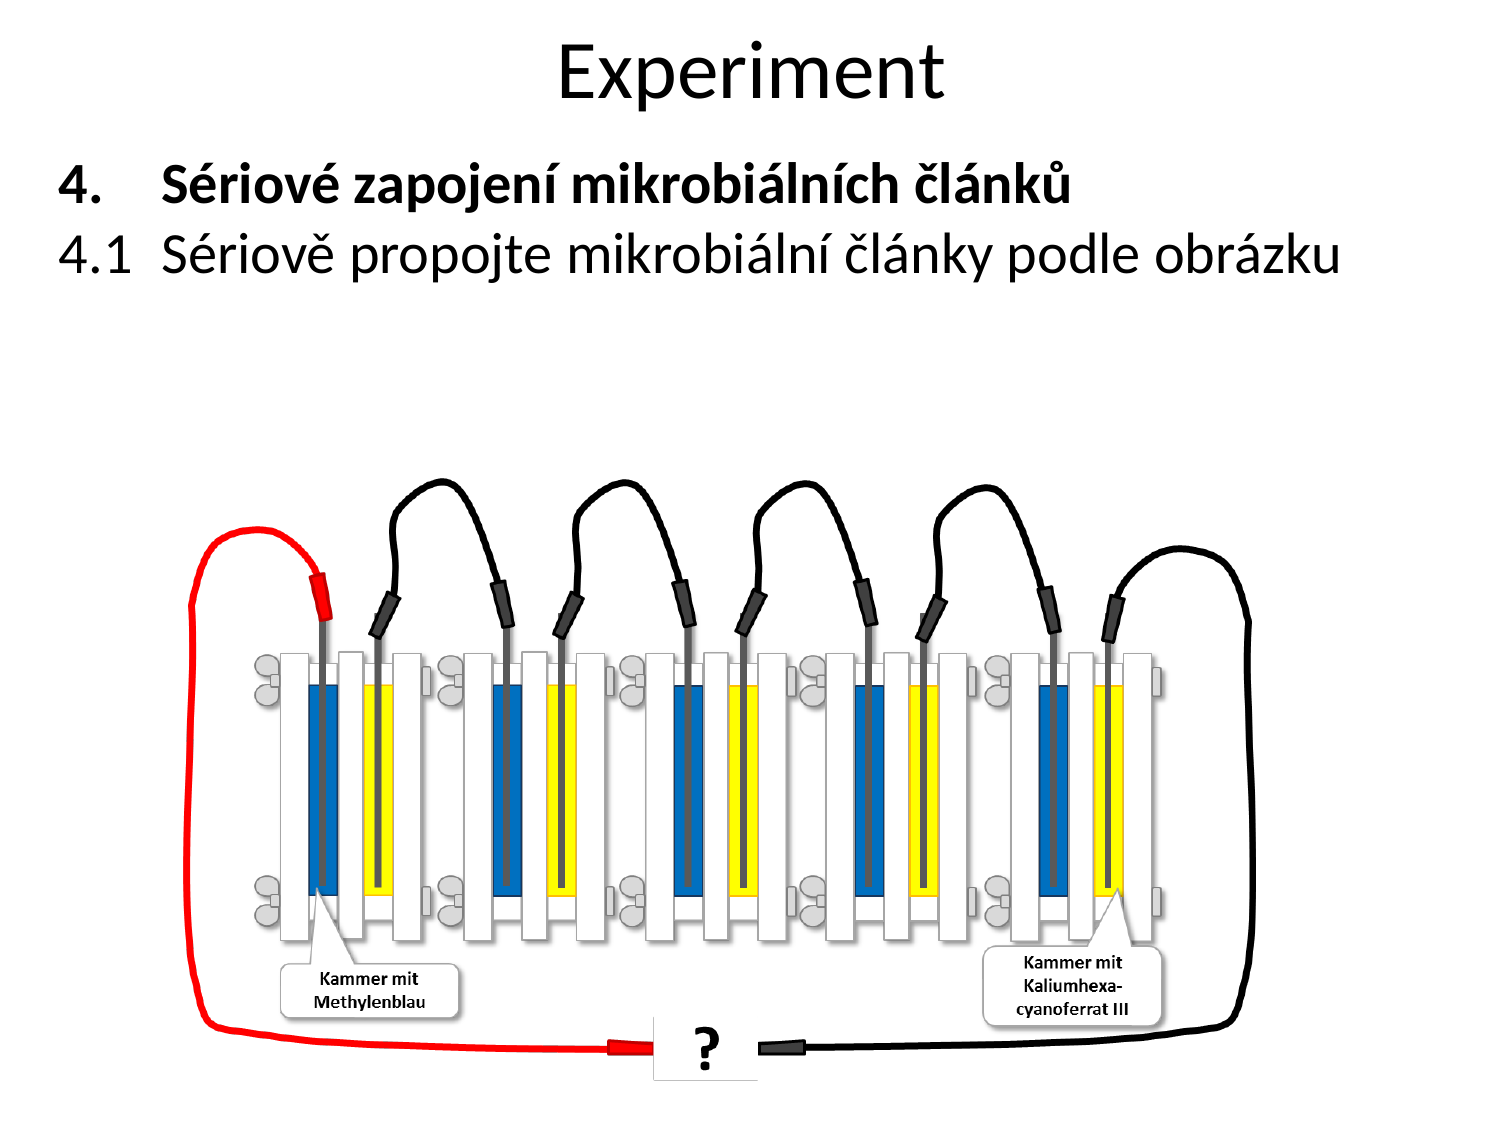

# Experiment
4.	Sériové zapojení mikrobiálních článků
4.1	Sériově propojte mikrobiální články podle obrázku